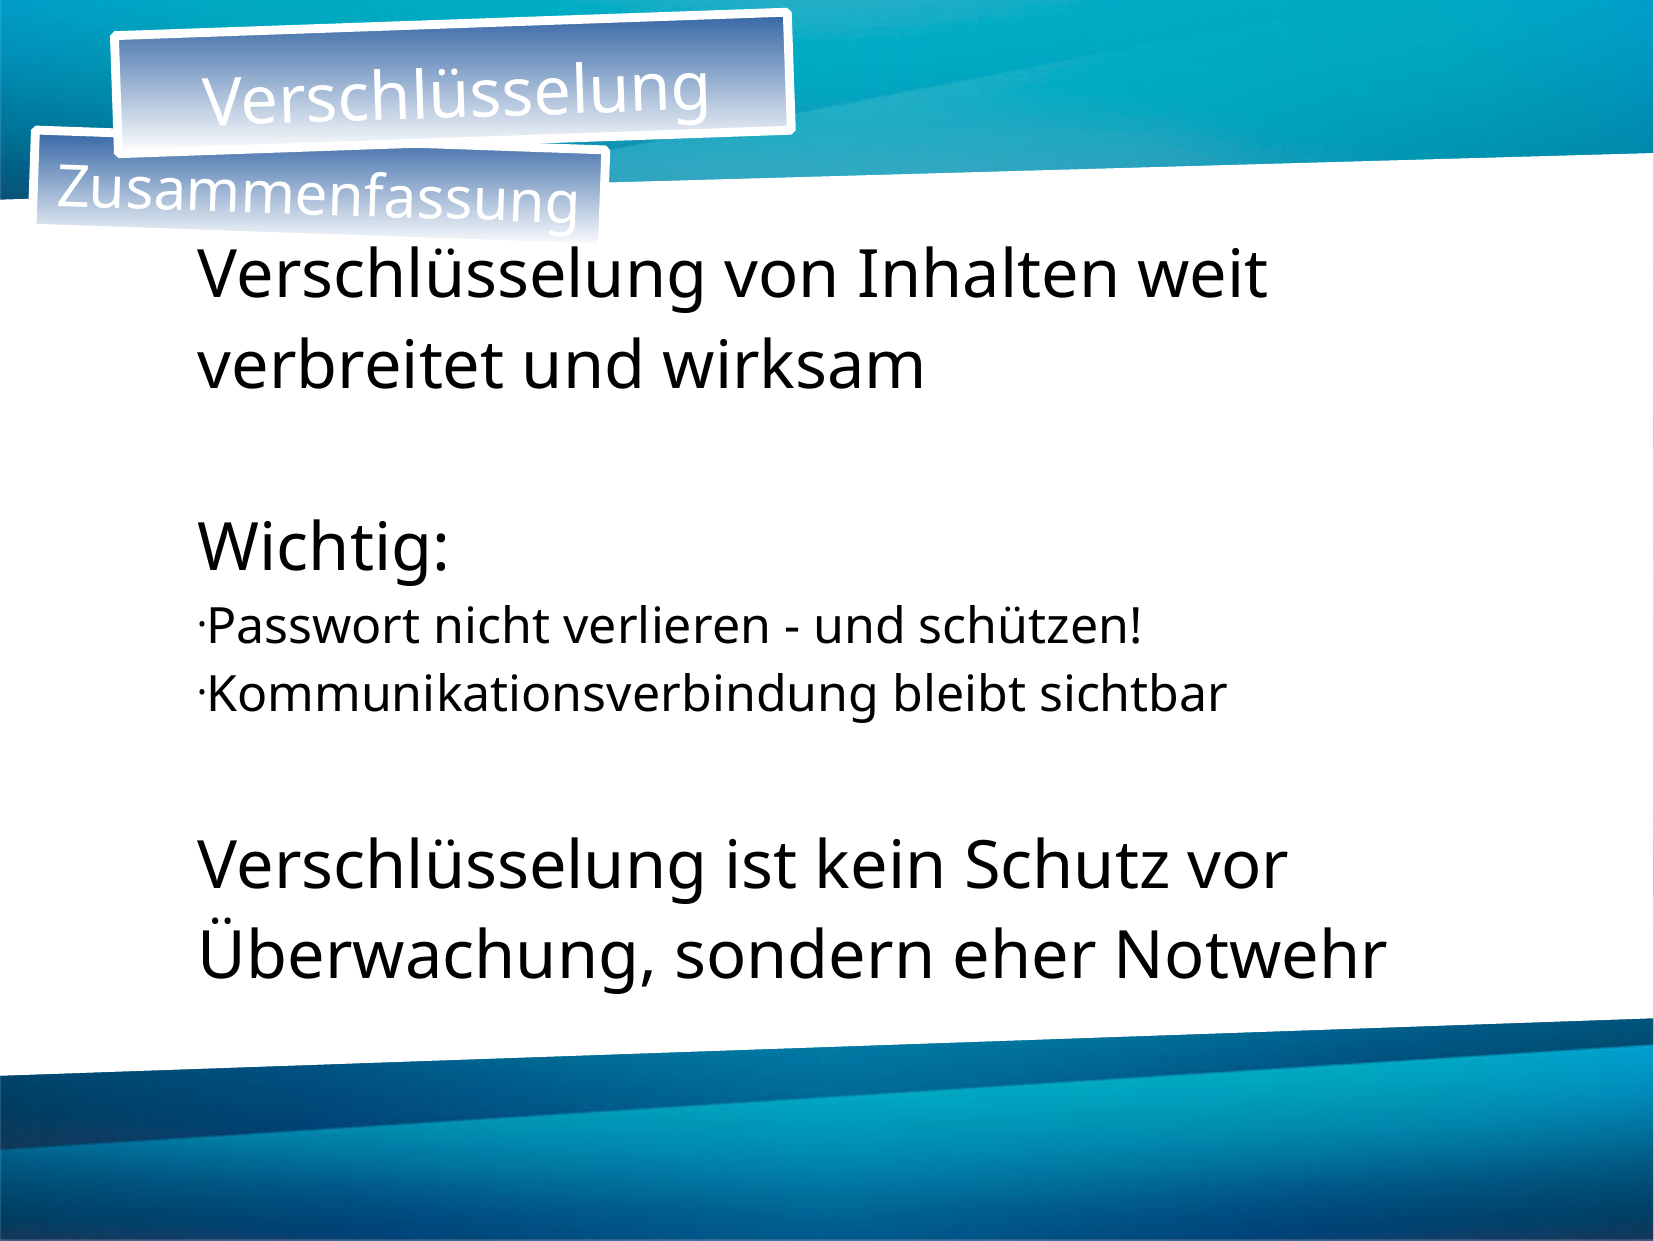

Verschlüsselung
Zusammenfassung
Verschlüsselung von Inhalten weit verbreitet und wirksam
Wichtig:
Passwort nicht verlieren - und schützen!
Kommunikationsverbindung bleibt sichtbar
Verschlüsselung ist kein Schutz vor Überwachung, sondern eher Notwehr